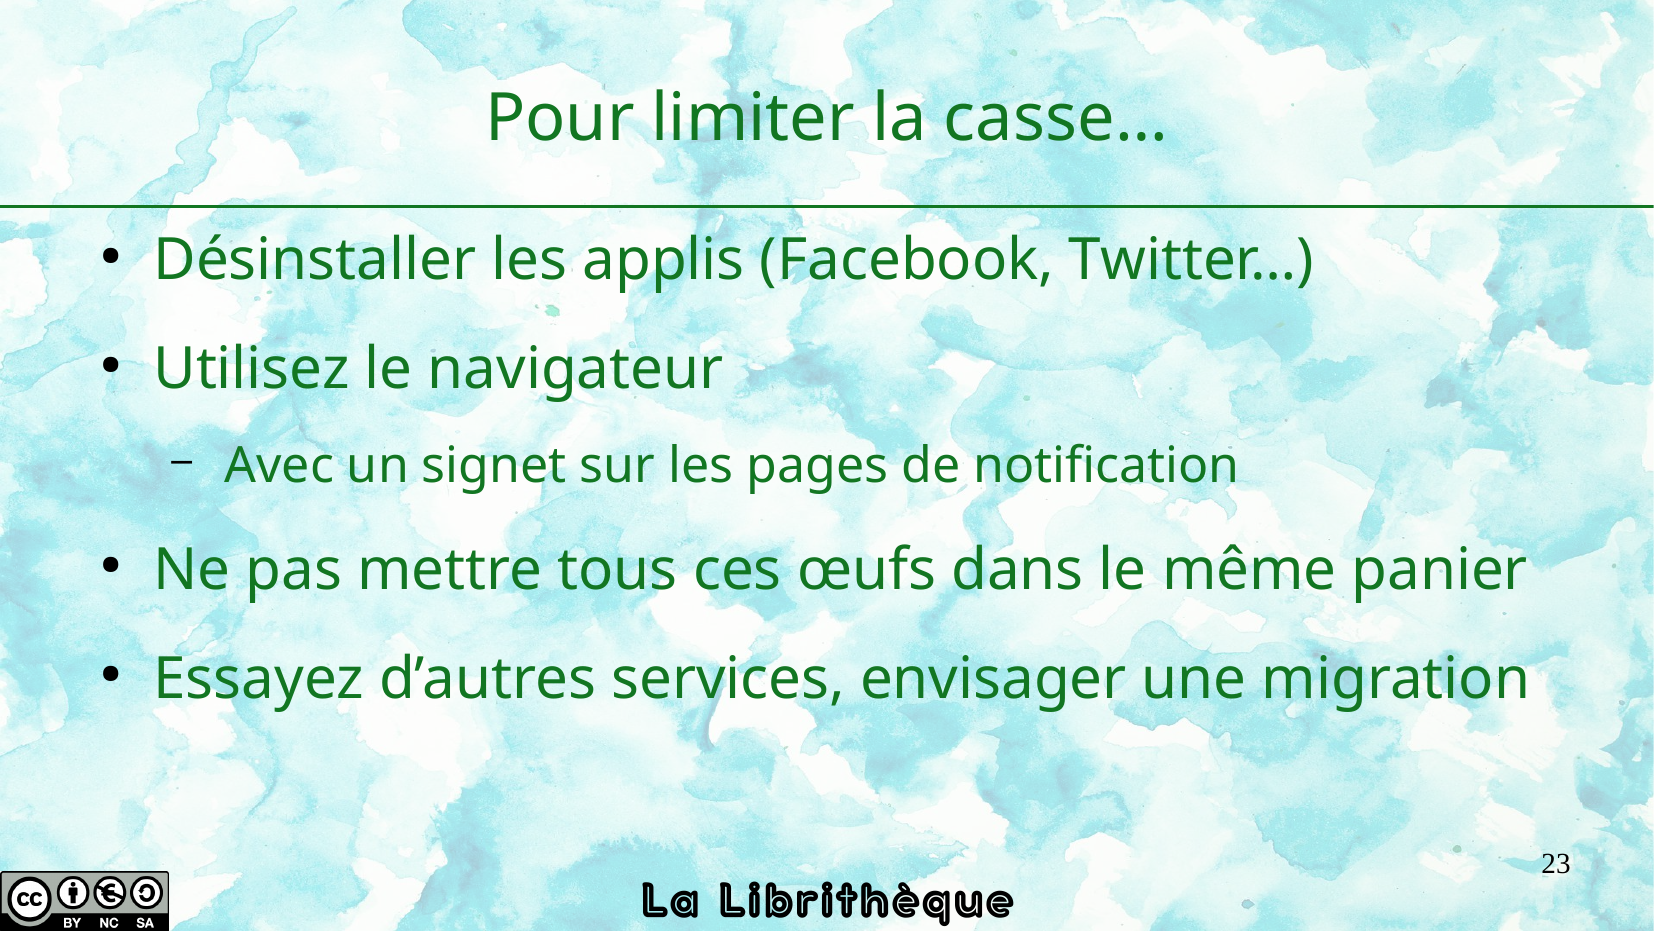

# Pour limiter la casse…
Désinstaller les applis (Facebook, Twitter…)
Utilisez le navigateur
Avec un signet sur les pages de notification
Ne pas mettre tous ces œufs dans le même panier
Essayez d’autres services, envisager une migration
23